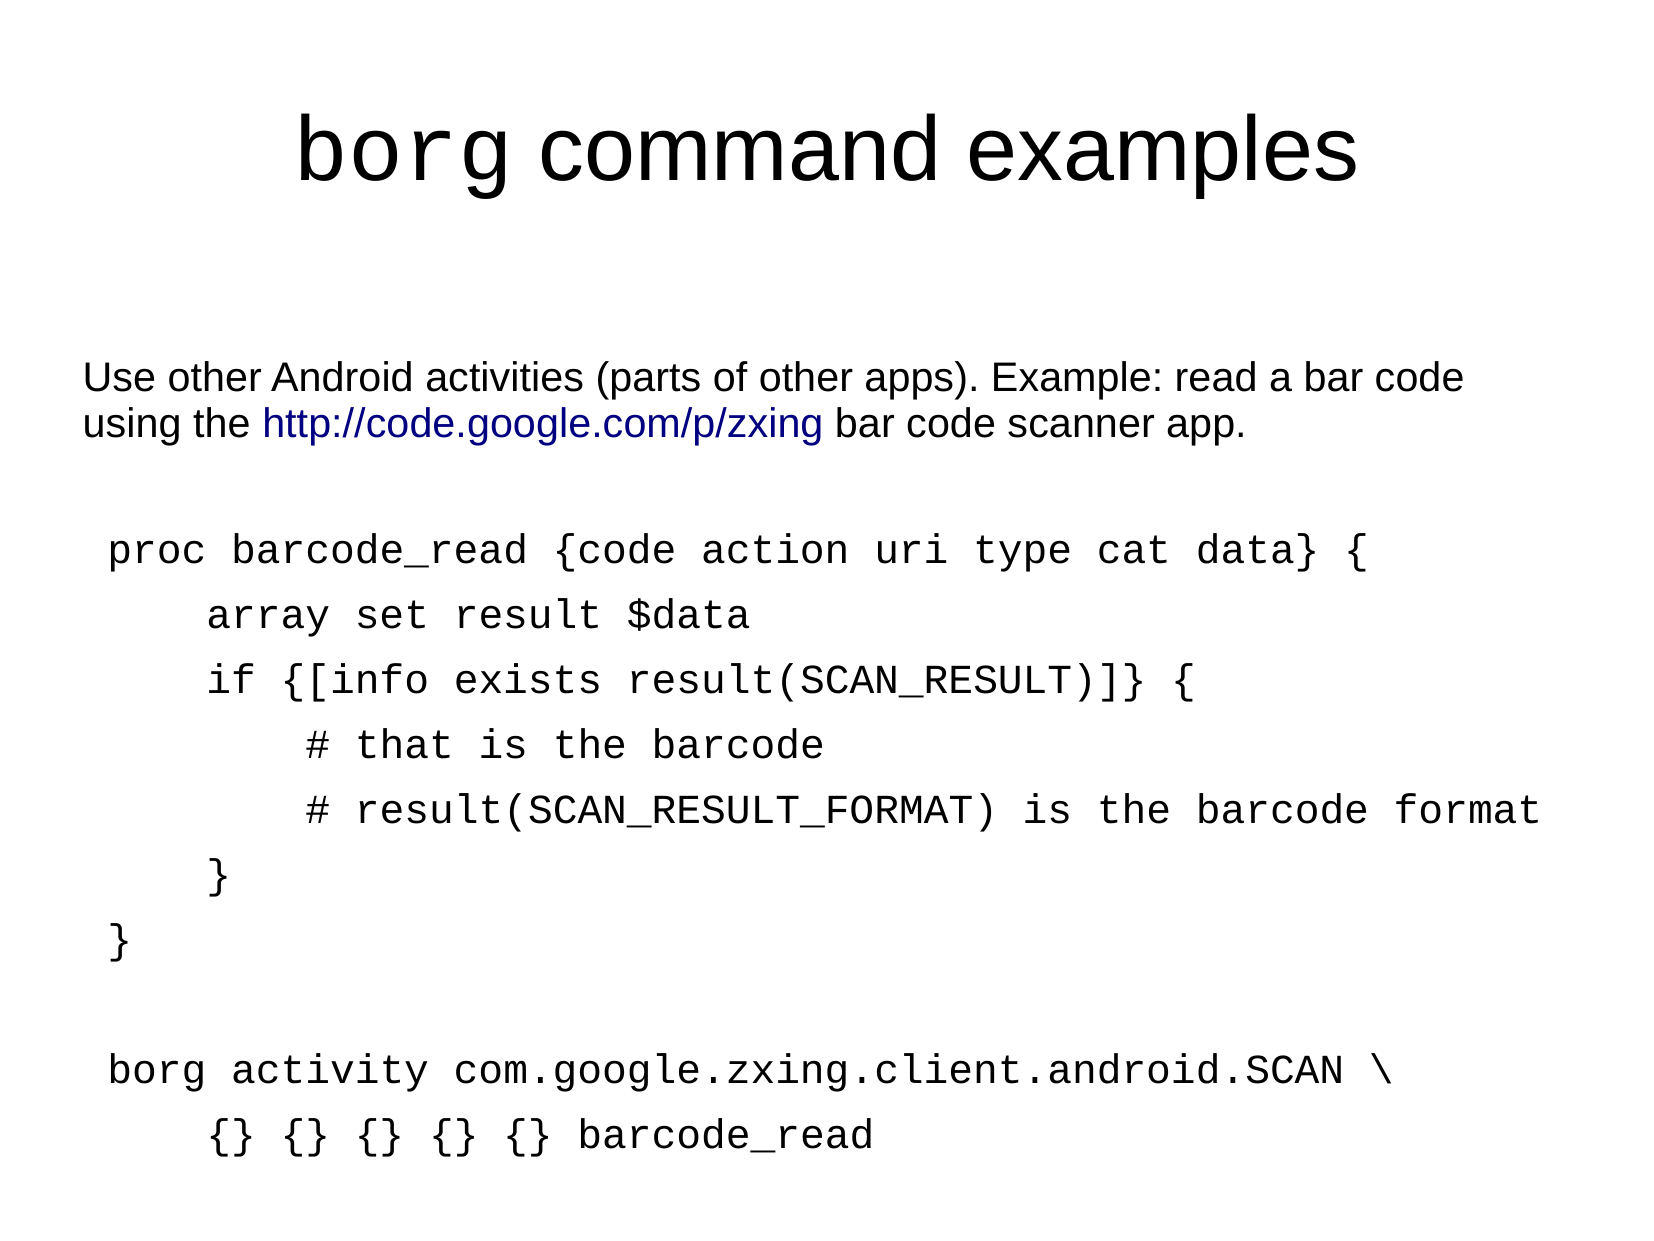

# borg command examples
Use other Android activities (parts of other apps). Example: read a bar code using the http://code.google.com/p/zxing bar code scanner app.
 proc barcode_read {code action uri type cat data} {
 array set result $data
 if {[info exists result(SCAN_RESULT)]} {
 # that is the barcode
 # result(SCAN_RESULT_FORMAT) is the barcode format
 }
 }
 borg activity com.google.zxing.client.android.SCAN \
 {} {} {} {} {} barcode_read